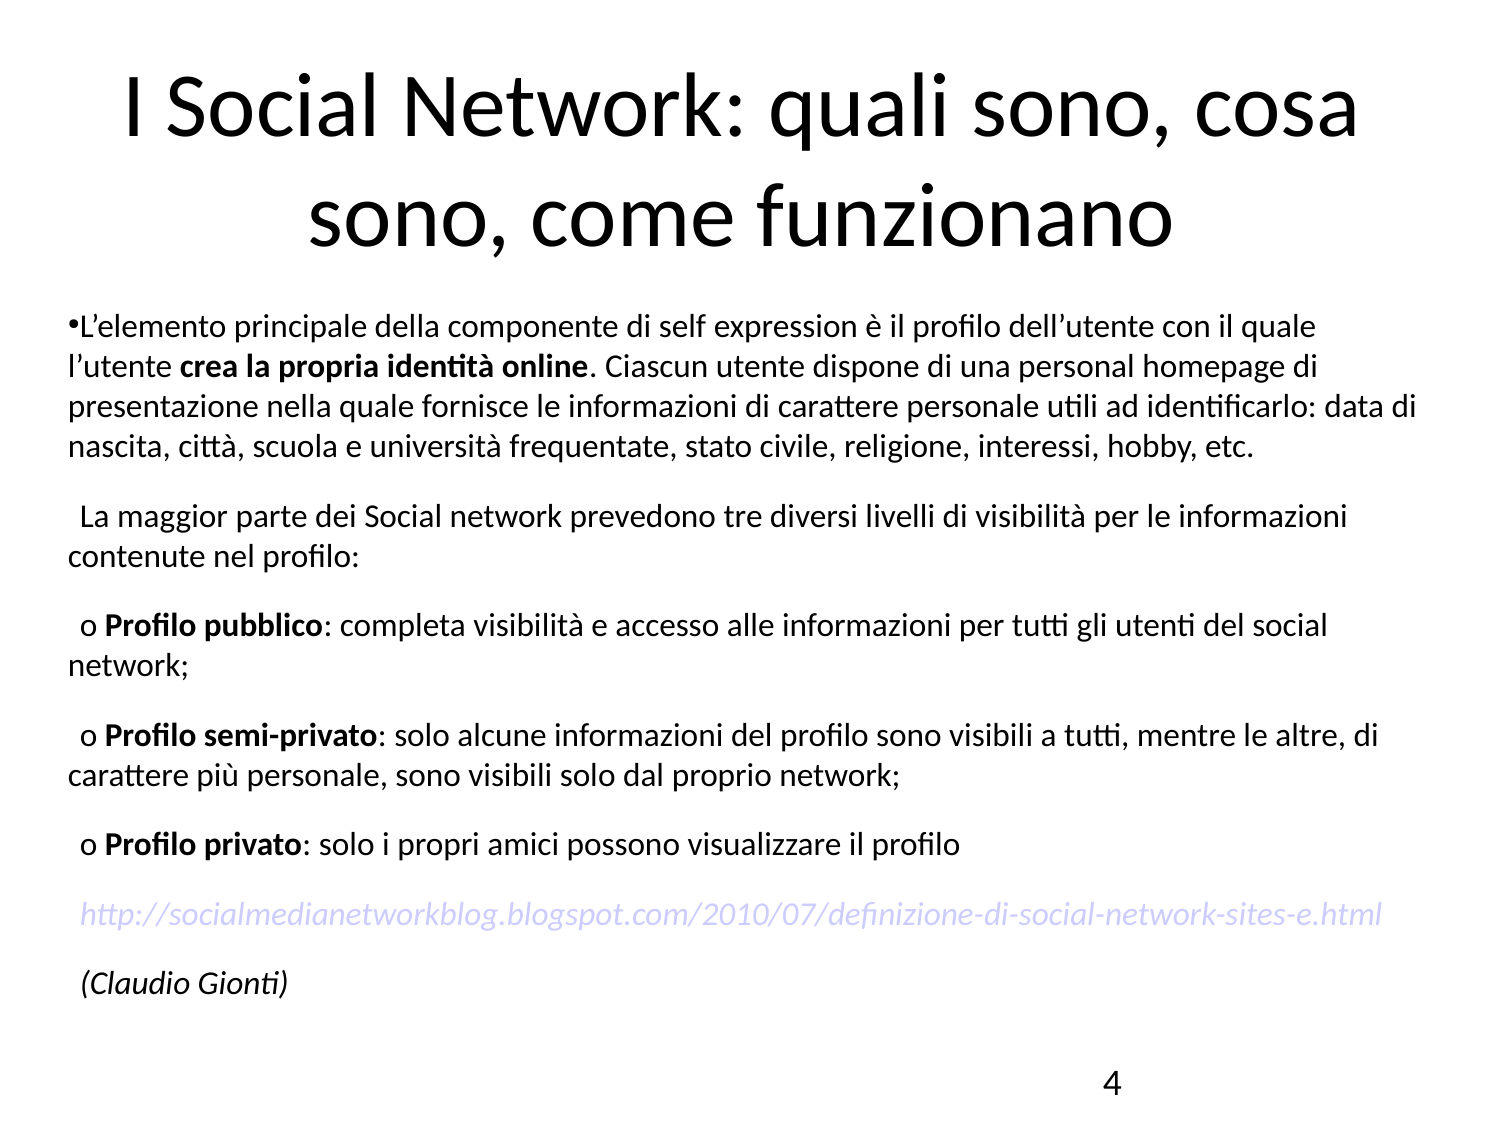

# I Social Network: quali sono, cosa sono, come funzionano
L’elemento principale della componente di self expression è il profilo dell’utente con il quale l’utente crea la propria identità online. Ciascun utente dispone di una personal homepage di presentazione nella quale fornisce le informazioni di carattere personale utili ad identificarlo: data di nascita, città, scuola e università frequentate, stato civile, religione, interessi, hobby, etc.
La maggior parte dei Social network prevedono tre diversi livelli di visibilità per le informazioni contenute nel profilo:
o Profilo pubblico: completa visibilità e accesso alle informazioni per tutti gli utenti del social network;
o Profilo semi-privato: solo alcune informazioni del profilo sono visibili a tutti, mentre le altre, di carattere più personale, sono visibili solo dal proprio network;
o Profilo privato: solo i propri amici possono visualizzare il profilo
http://socialmedianetworkblog.blogspot.com/2010/07/definizione-di-social-network-sites-e.html
(Claudio Gionti)